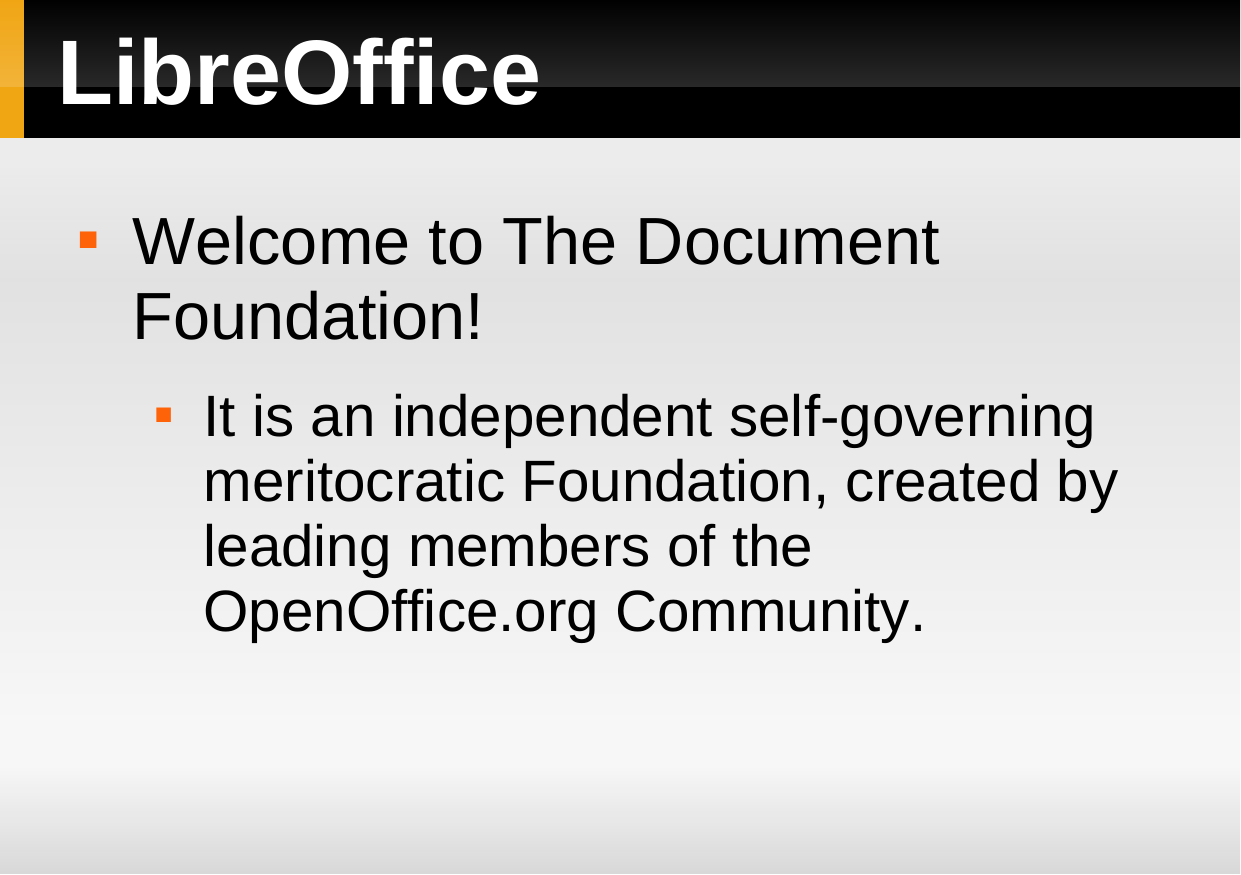

# LibreOffice
Welcome to The Document Foundation!
It is an independent self-governing meritocratic Foundation, created by leading members of the OpenOffice.org Community.